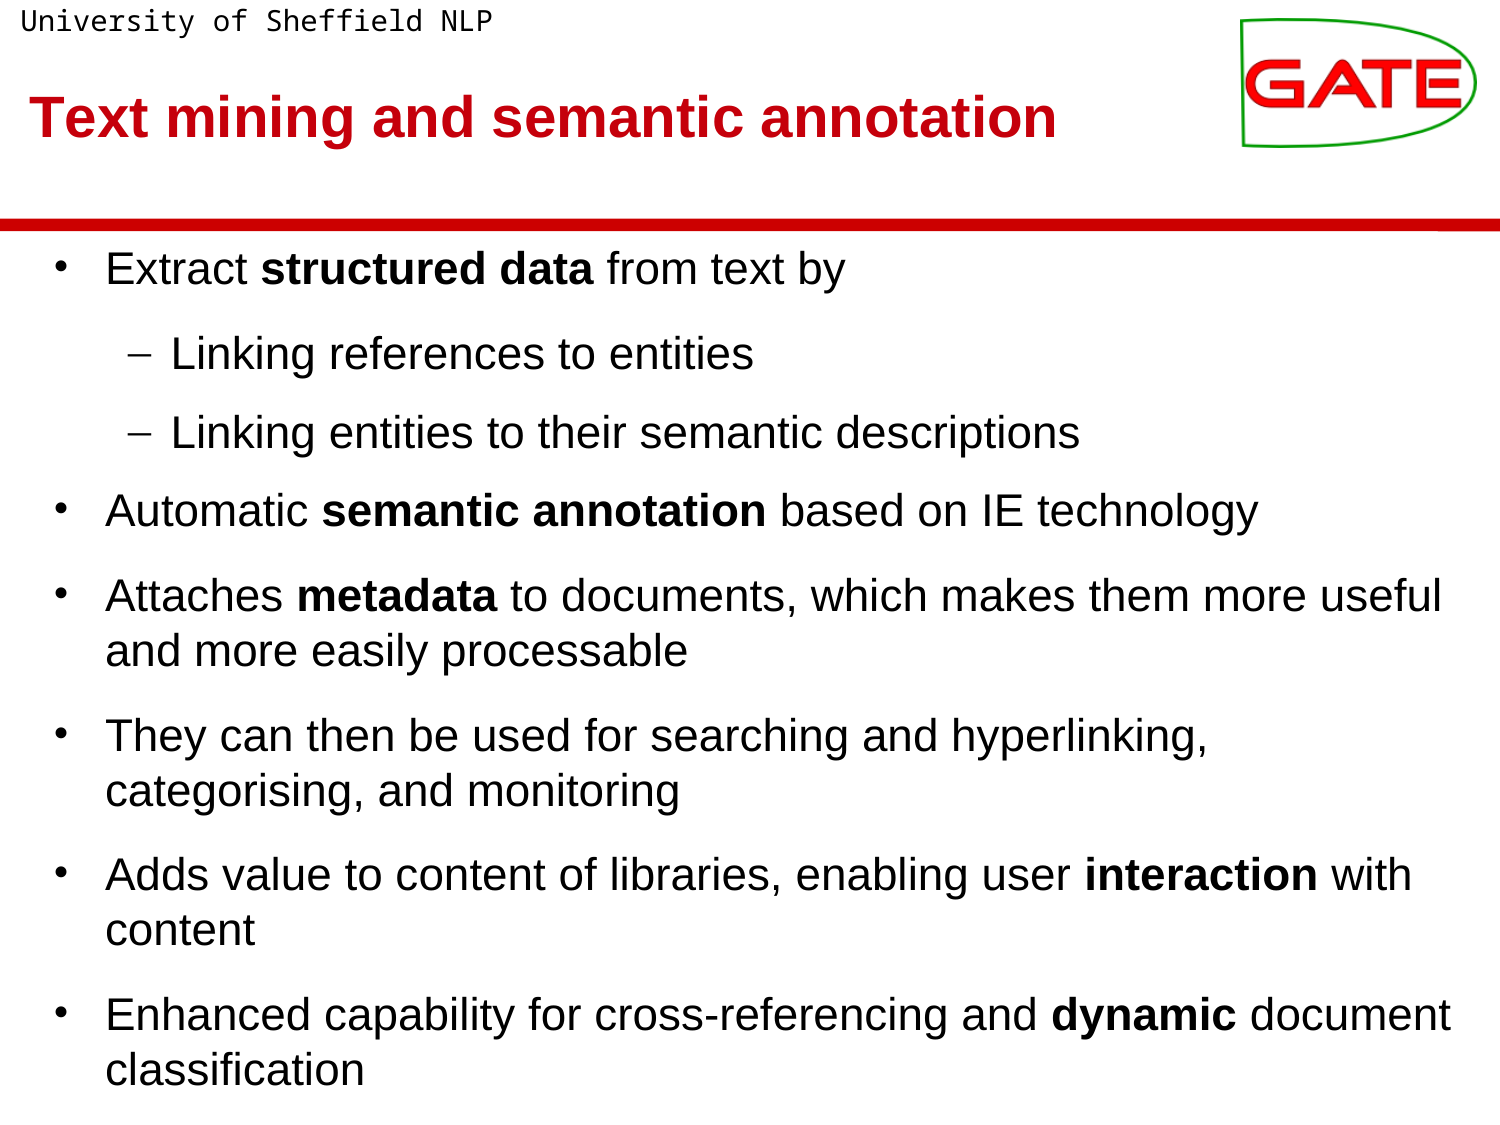

# Text mining and semantic annotation
Extract structured data from text by
Linking references to entities
Linking entities to their semantic descriptions
Automatic semantic annotation based on IE technology
Attaches metadata to documents, which makes them more useful and more easily processable
They can then be used for searching and hyperlinking, categorising, and monitoring
Adds value to content of libraries, enabling user interaction with content
Enhanced capability for cross-referencing and dynamic document classification